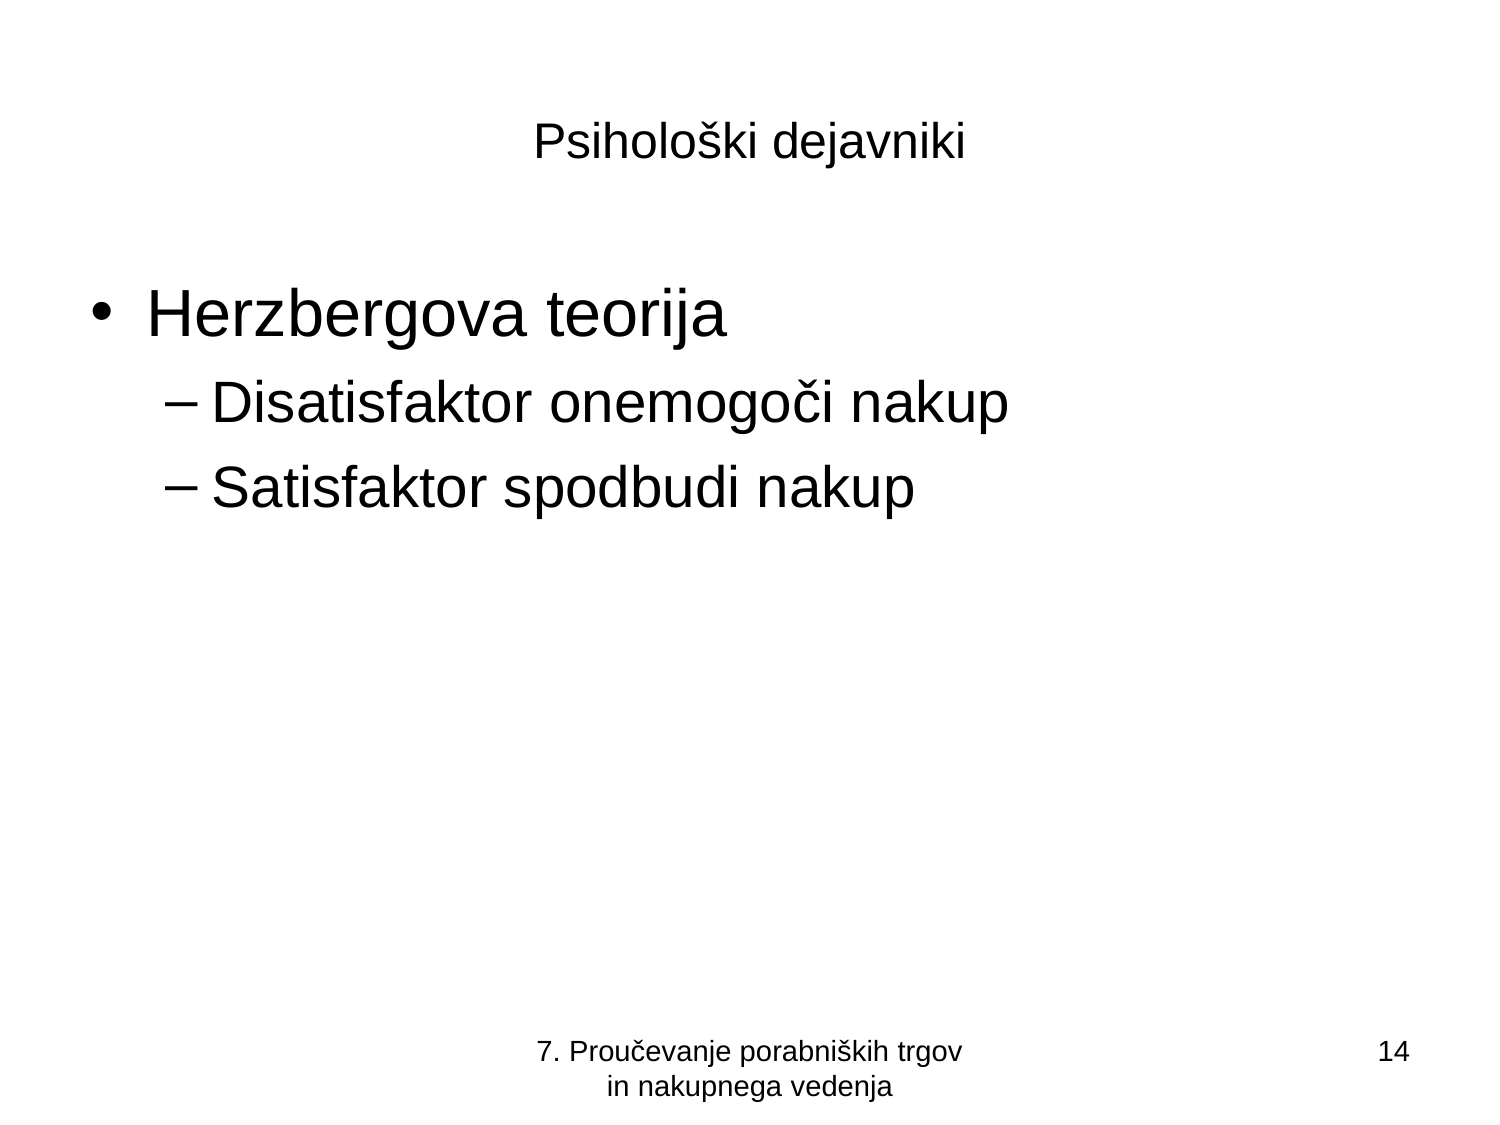

# Psihološki dejavniki
Herzbergova teorija
Disatisfaktor onemogoči nakup
Satisfaktor spodbudi nakup
7. Proučevanje porabniških trgov in nakupnega vedenja